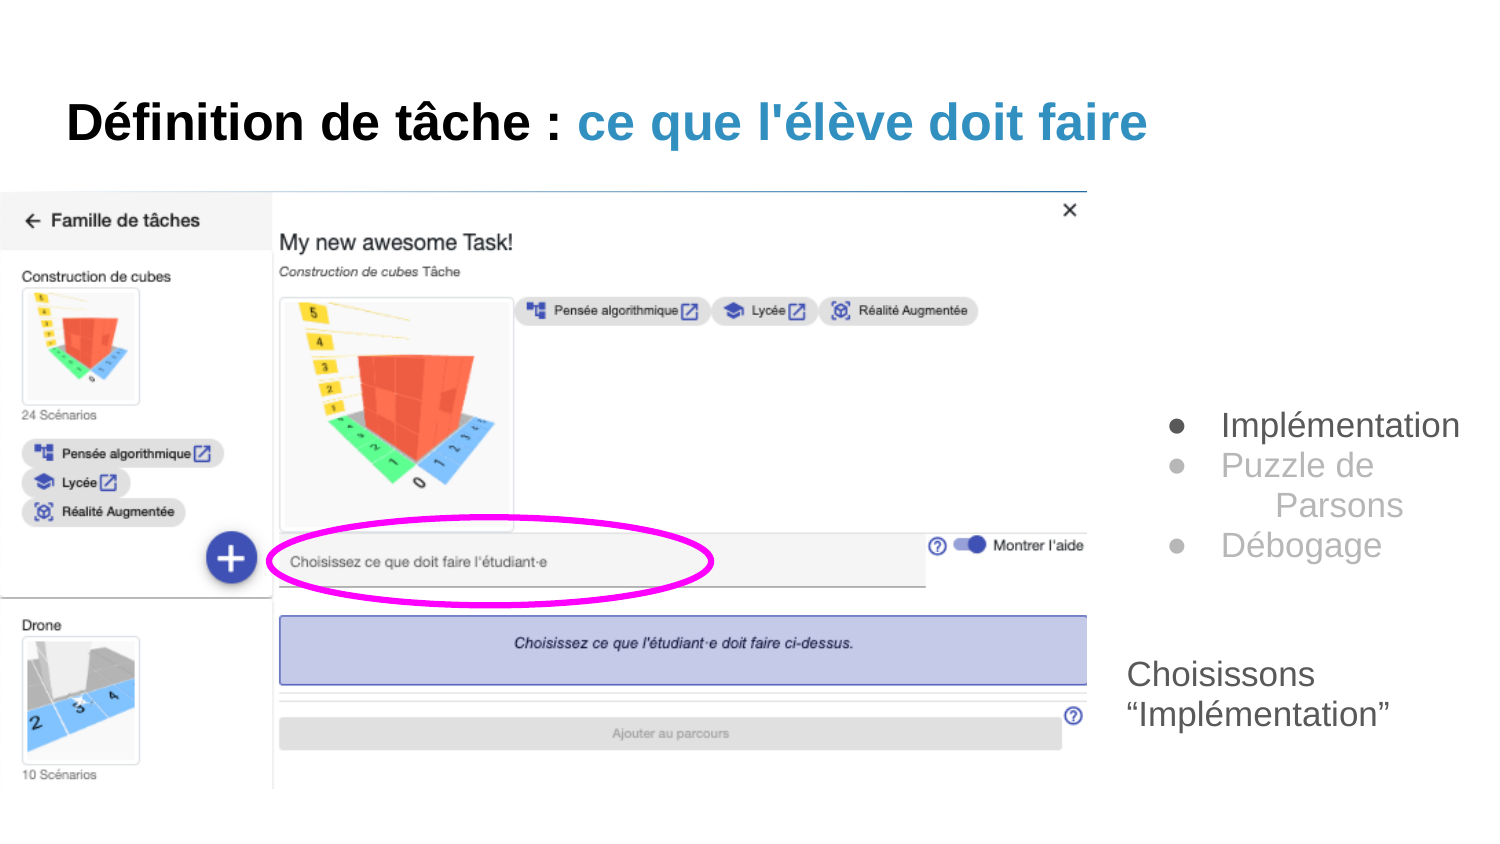

# Définition de tâche : ce que l'élève doit faire
Implémentation
Puzzle de Parsons
Débogage
Choisissons “Implémentation”